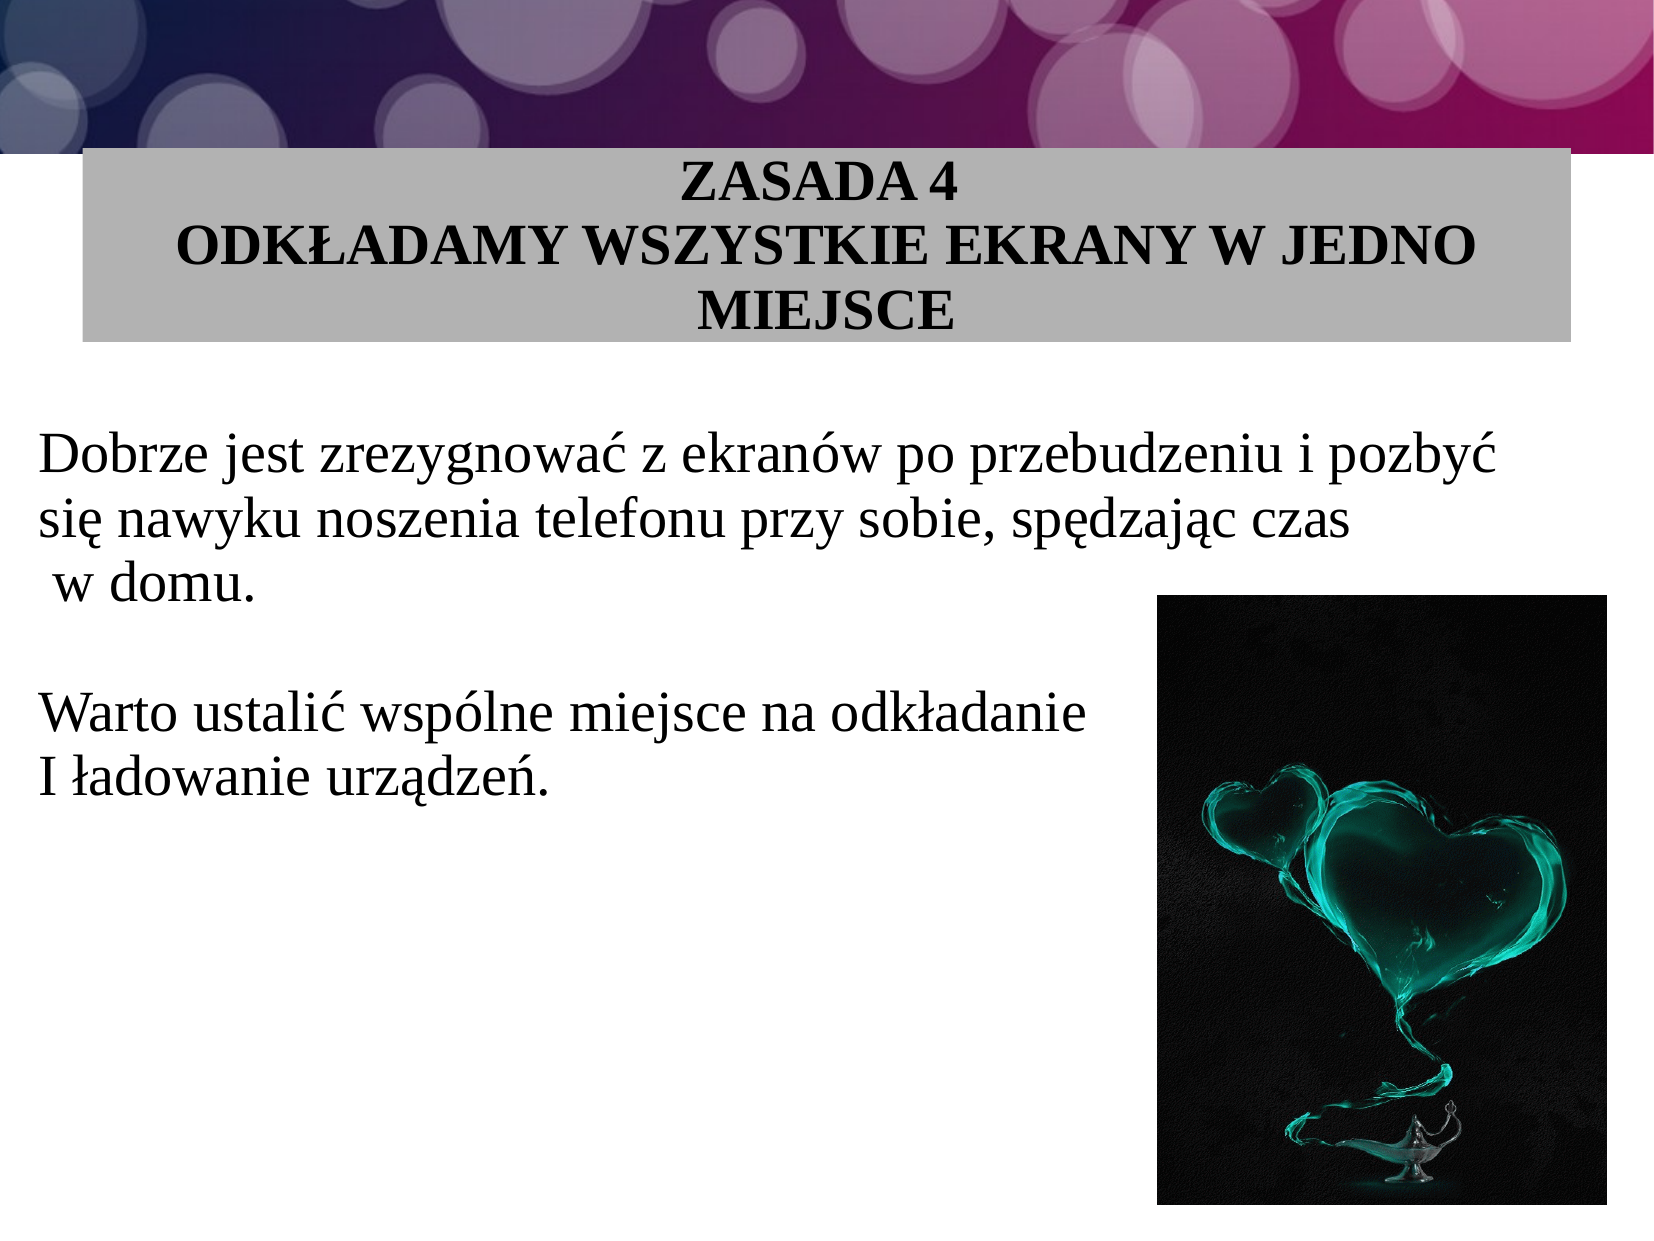

# ZASADA 4 ODKŁADAMY WSZYSTKIE EKRANY W JEDNO MIEJSCE
Dobrze jest zrezygnować z ekranów po przebudzeniu i pozbyć się nawyku noszenia telefonu przy sobie, spędzając czas
 w domu.
Warto ustalić wspólne miejsce na odkładanie
I ładowanie urządzeń.